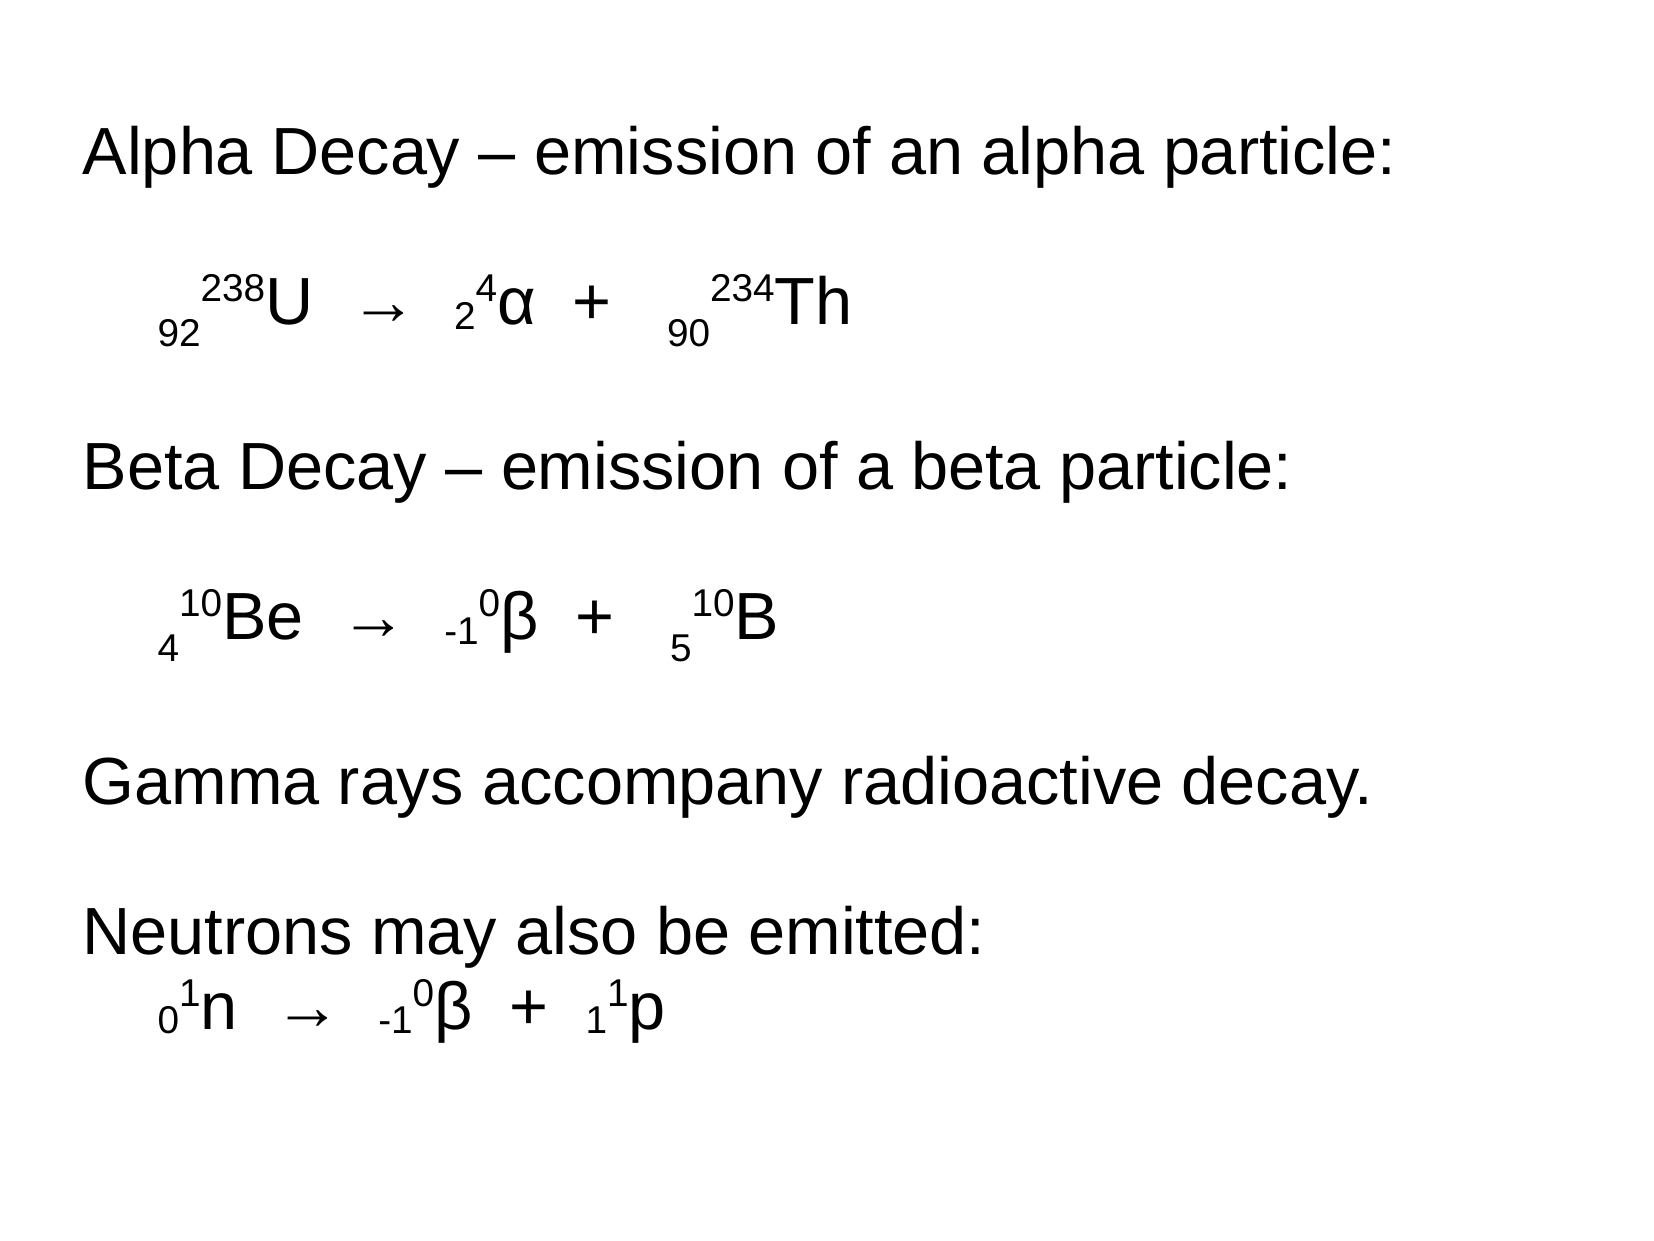

# Alpha Decay – emission of an alpha particle:
	92238U → 24α + 90234Th
Beta Decay – emission of a beta particle:
	410Be → -10β + 510B
Gamma rays accompany radioactive decay.
Neutrons may also be emitted:
	01n → -10β + 11p